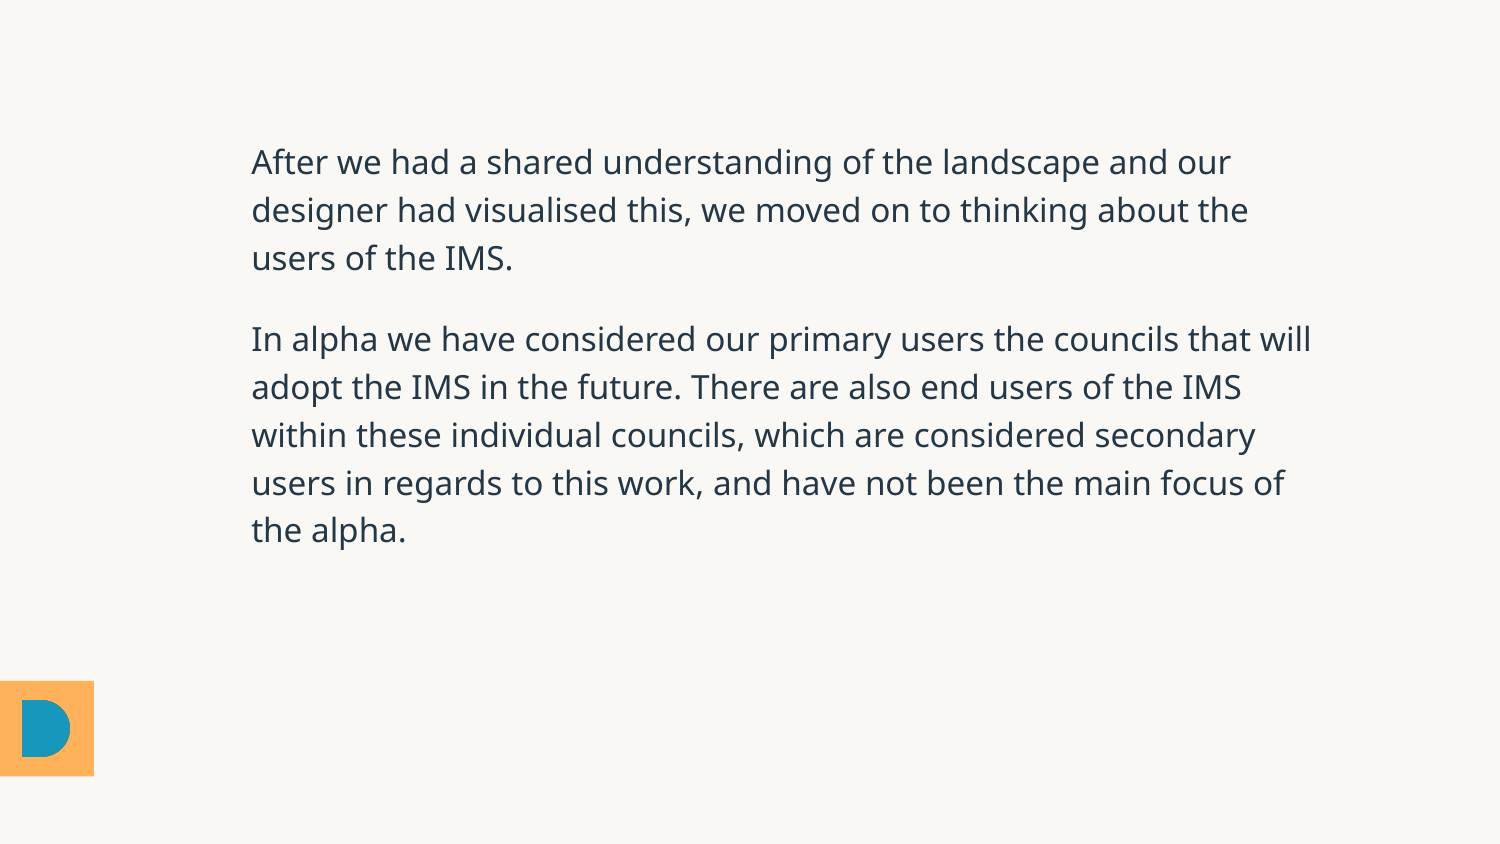

# After we had a shared understanding of the landscape and our designer had visualised this, we moved on to thinking about the users of the IMS.
In alpha we have considered our primary users the councils that will adopt the IMS in the future. There are also end users of the IMS within these individual councils, which are considered secondary users in regards to this work, and have not been the main focus of the alpha.